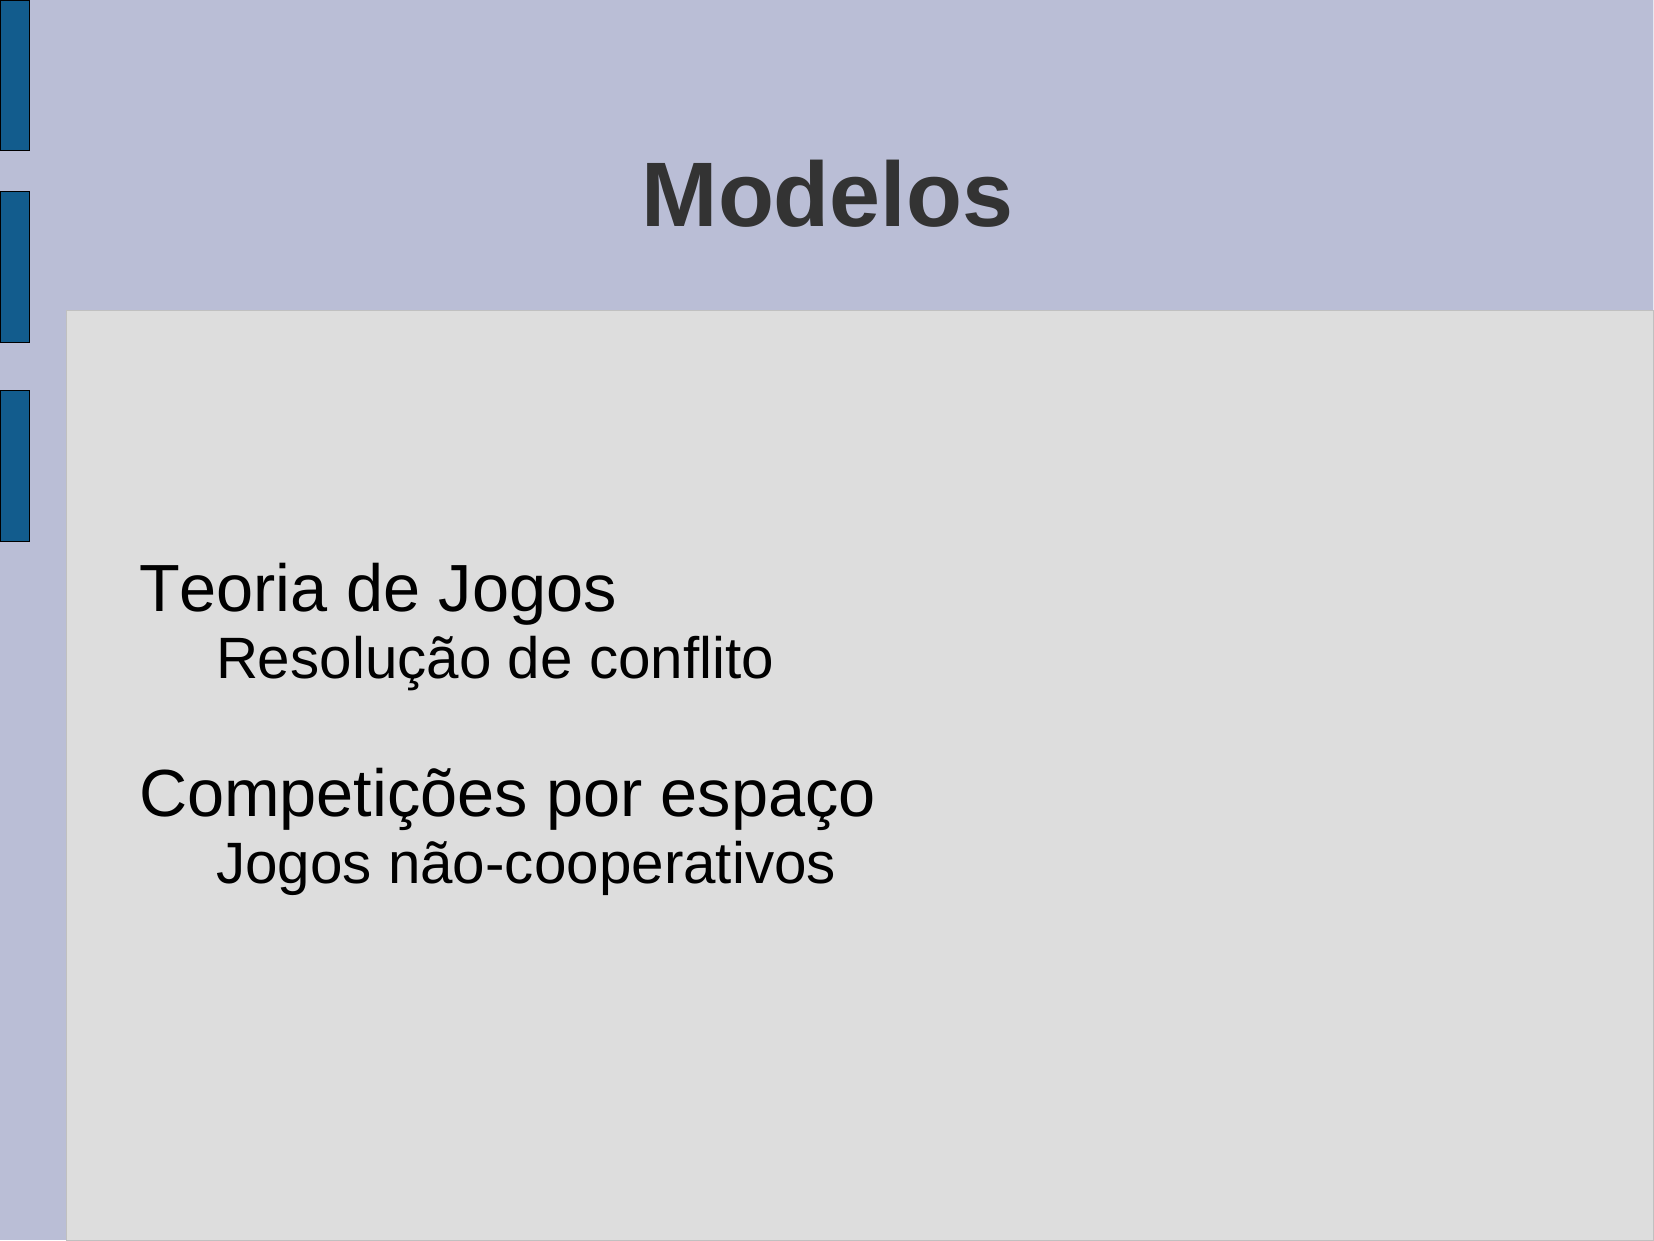

# Modelos
Teoria de Jogos
Resolução de conflito
Competições por espaço
Jogos não-cooperativos